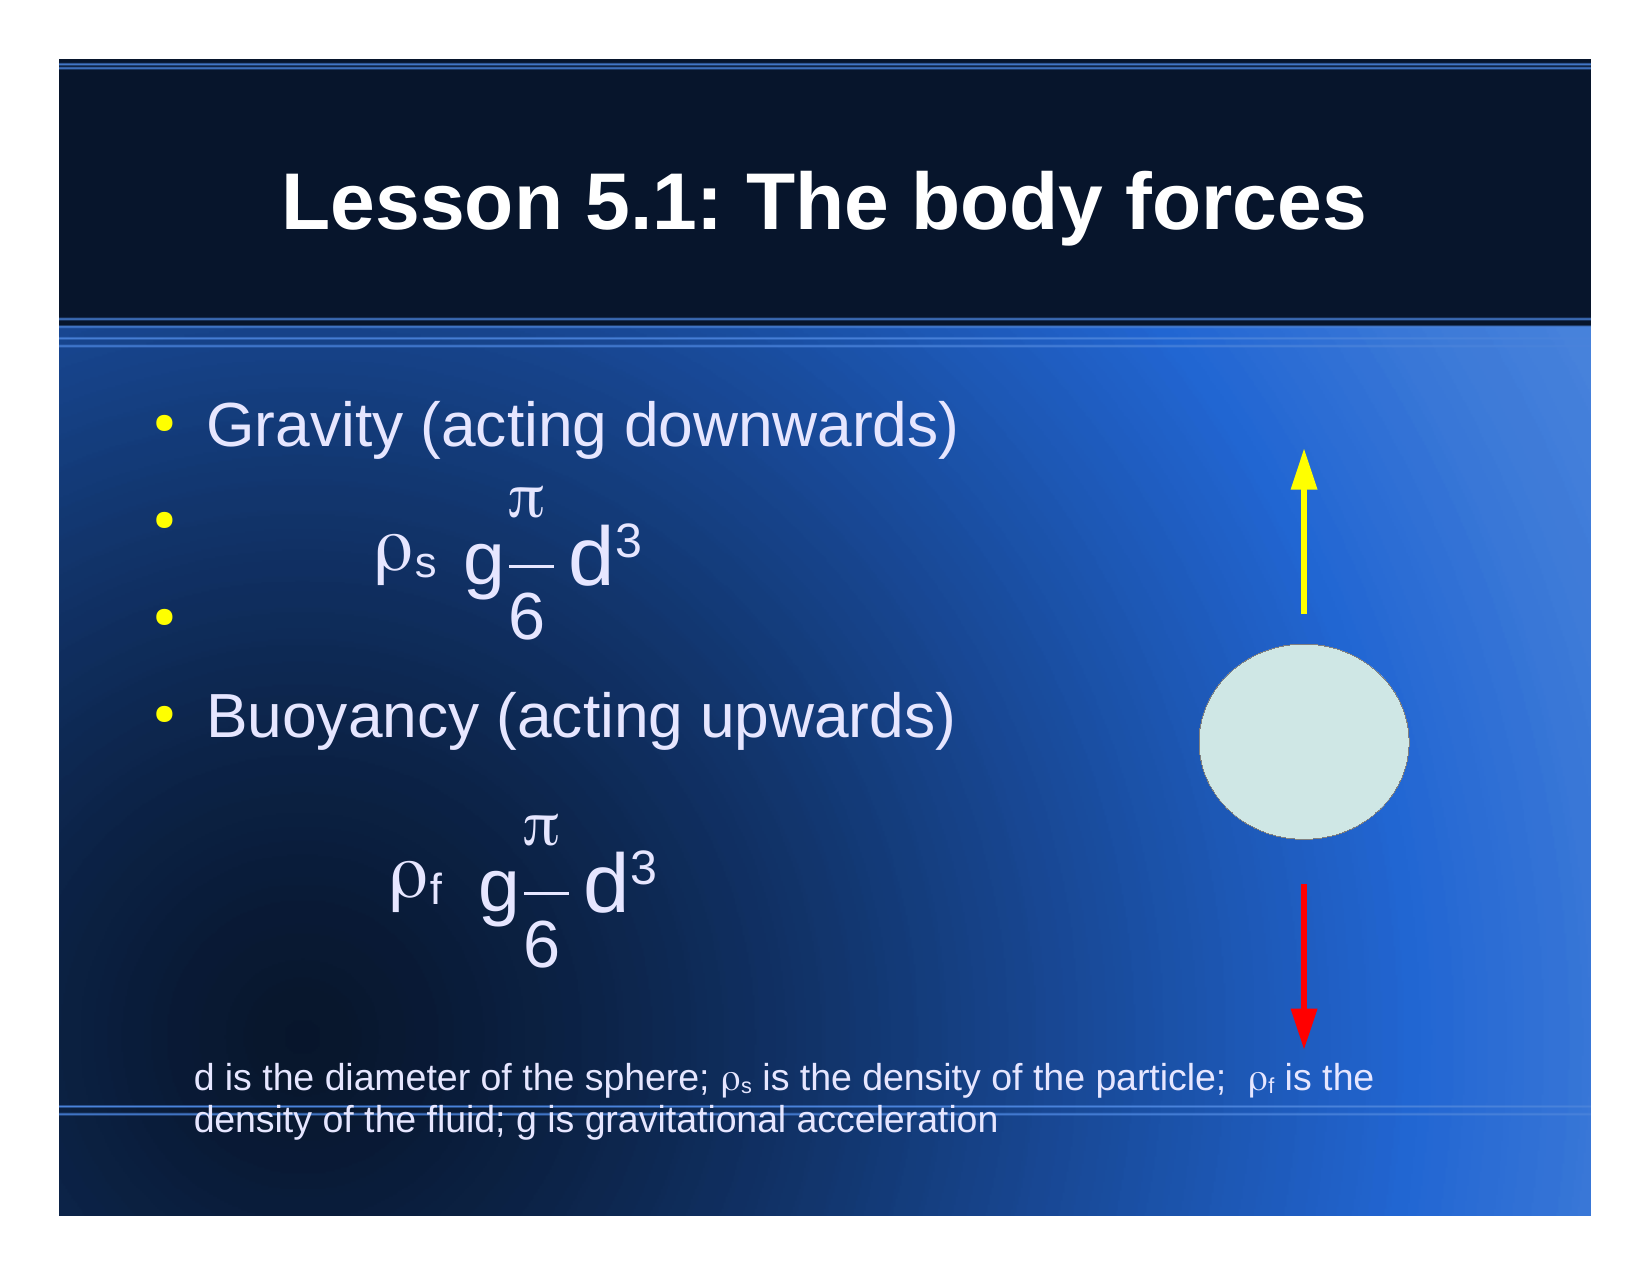

# Lesson 5.1: The body forces
Gravity (acting downwards)
Buoyancy (acting upwards)
π
ρs
d3
g
6
π
ρf
d3
g
6
d is the diameter of the sphere; ρs is the density of the particle; ρf is the density of the fluid; g is gravitational acceleration